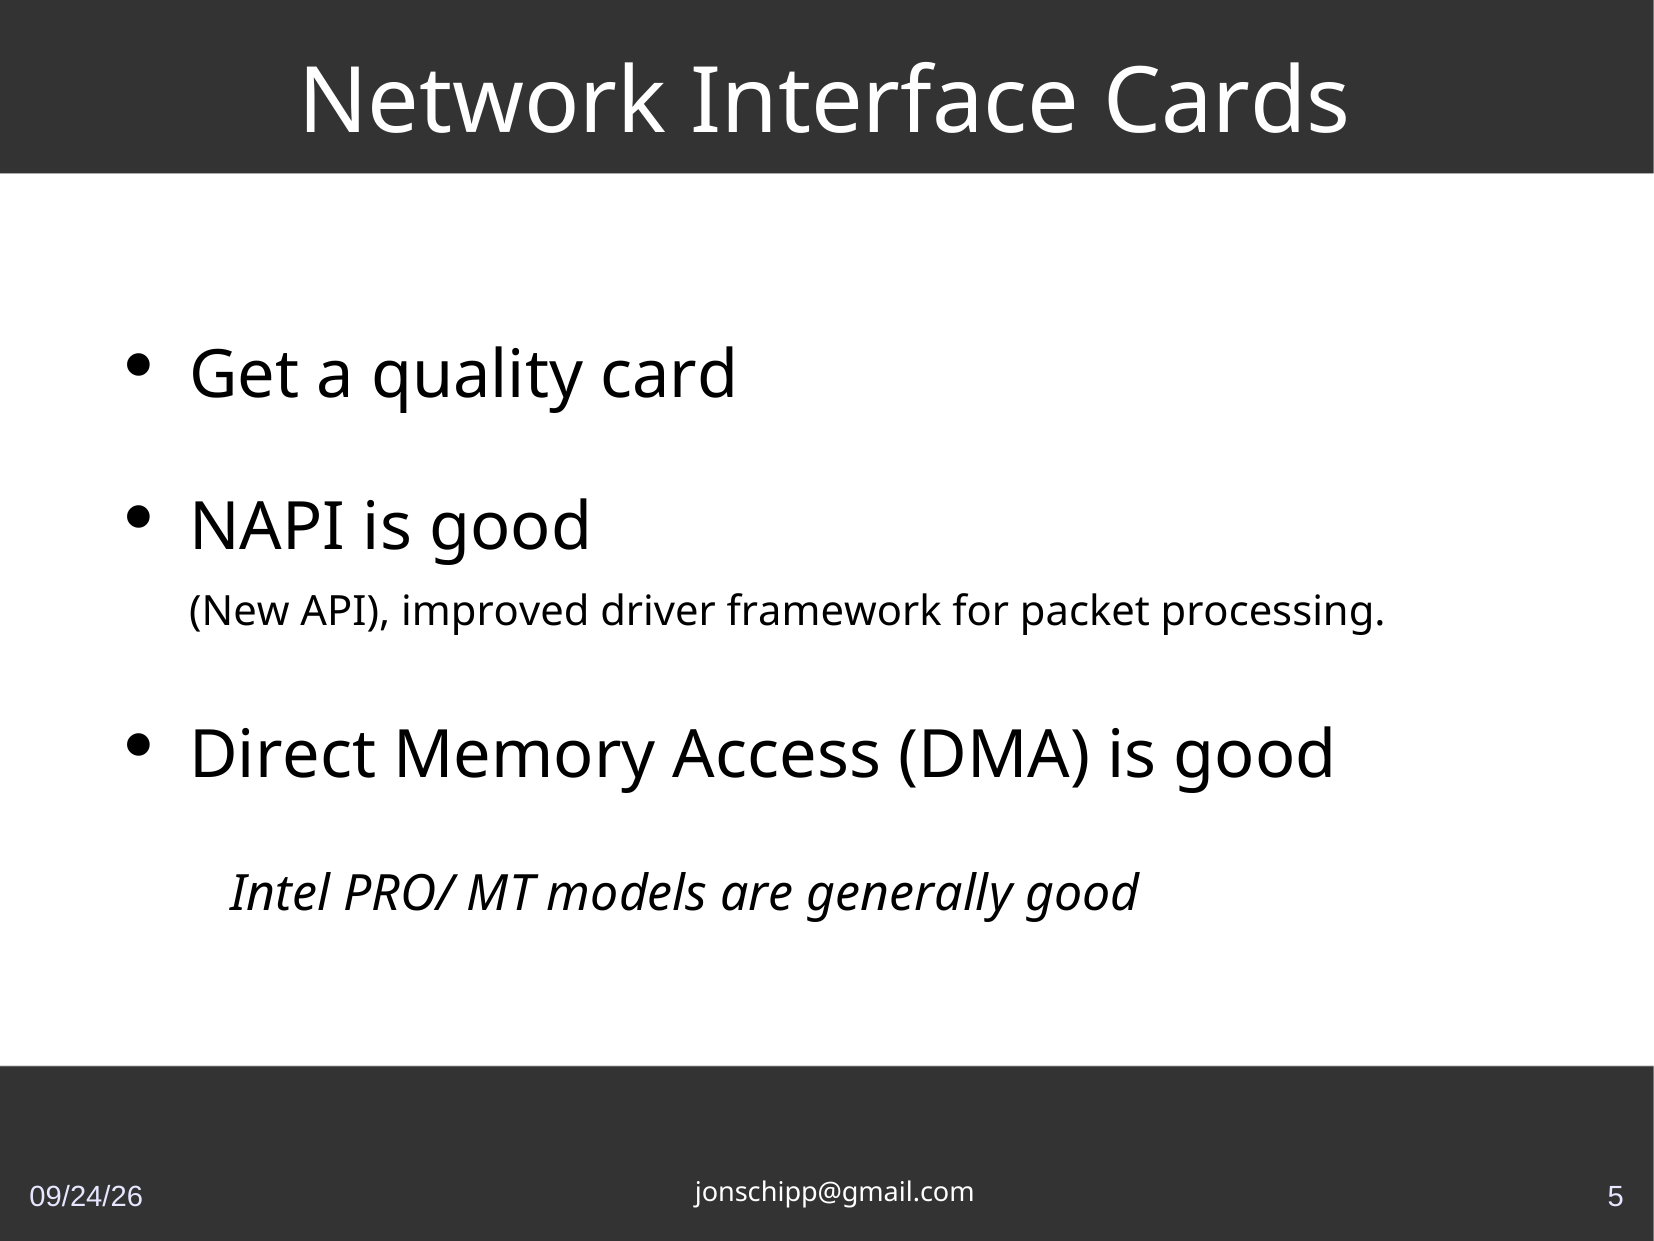

Network Interface Cards
 Get a quality card
 NAPI is good
 (New API), improved driver framework for packet processing.
 Direct Memory Access (DMA) is good
 Intel PRO/ MT models are generally good
jonschipp@gmail.com